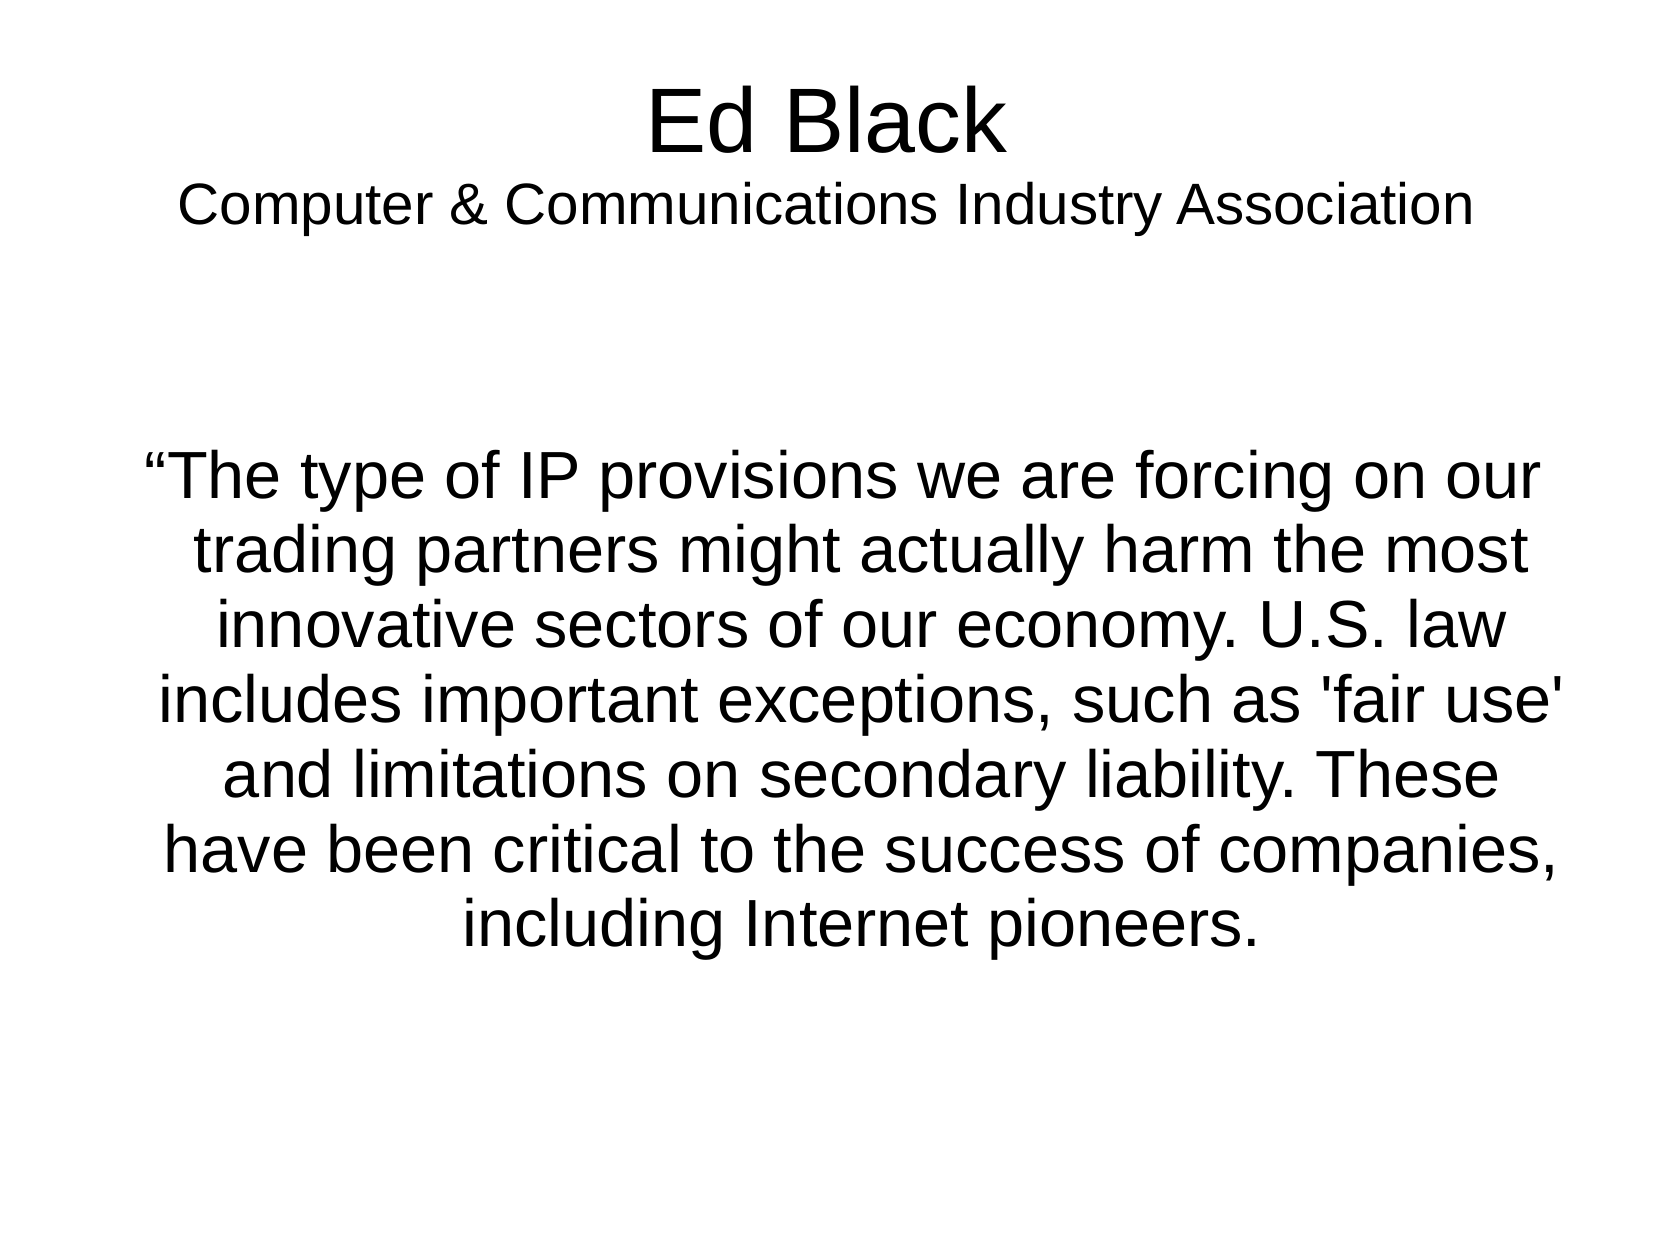

# Ed Black Computer & Communications Industry Association
“The type of IP provisions we are forcing on our trading partners might actually harm the most innovative sectors of our economy. U.S. law includes important exceptions, such as 'fair use' and limitations on secondary liability. These have been critical to the success of companies, including Internet pioneers.